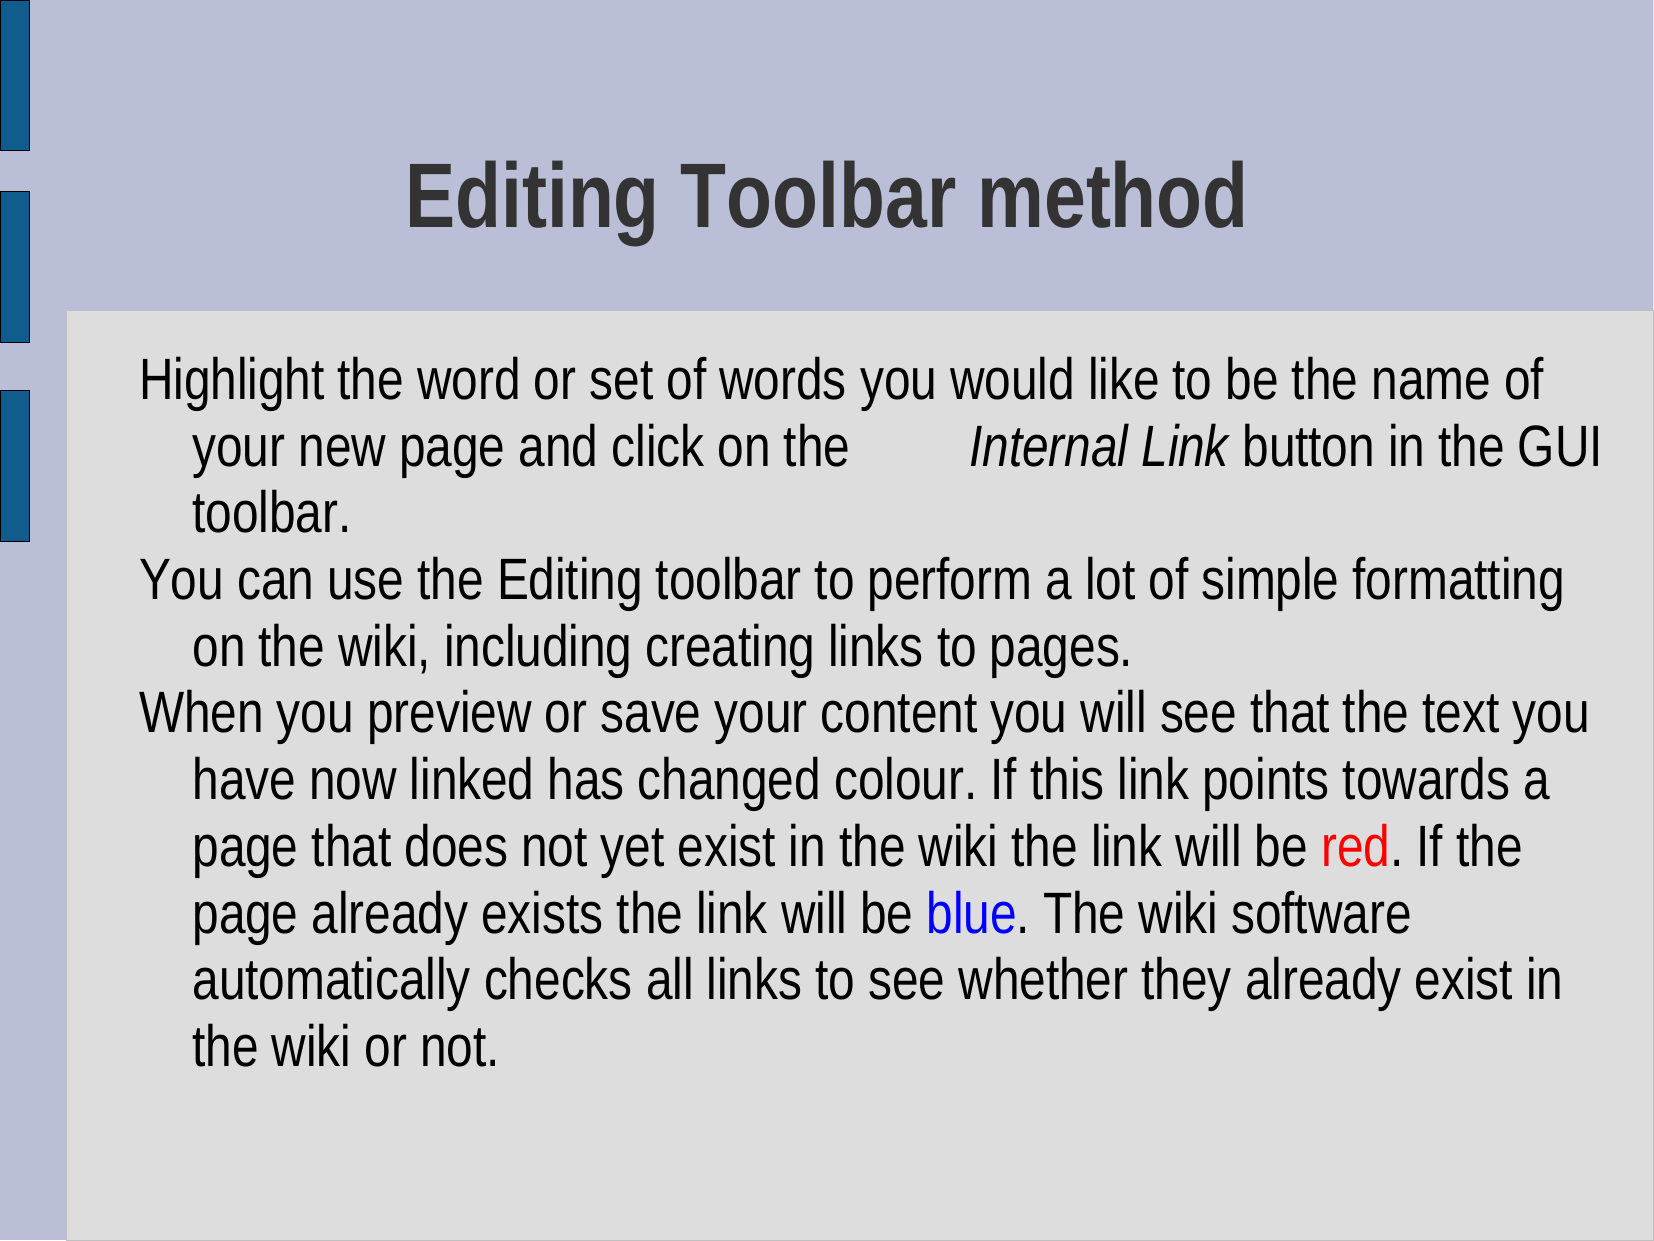

# Editing Toolbar method
Highlight the word or set of words you would like to be the name of your new page and click on the Internal Link button in the GUI toolbar.
You can use the Editing toolbar to perform a lot of simple formatting on the wiki, including creating links to pages.
When you preview or save your content you will see that the text you have now linked has changed colour. If this link points towards a page that does not yet exist in the wiki the link will be red. If the page already exists the link will be blue. The wiki software automatically checks all links to see whether they already exist in the wiki or not.